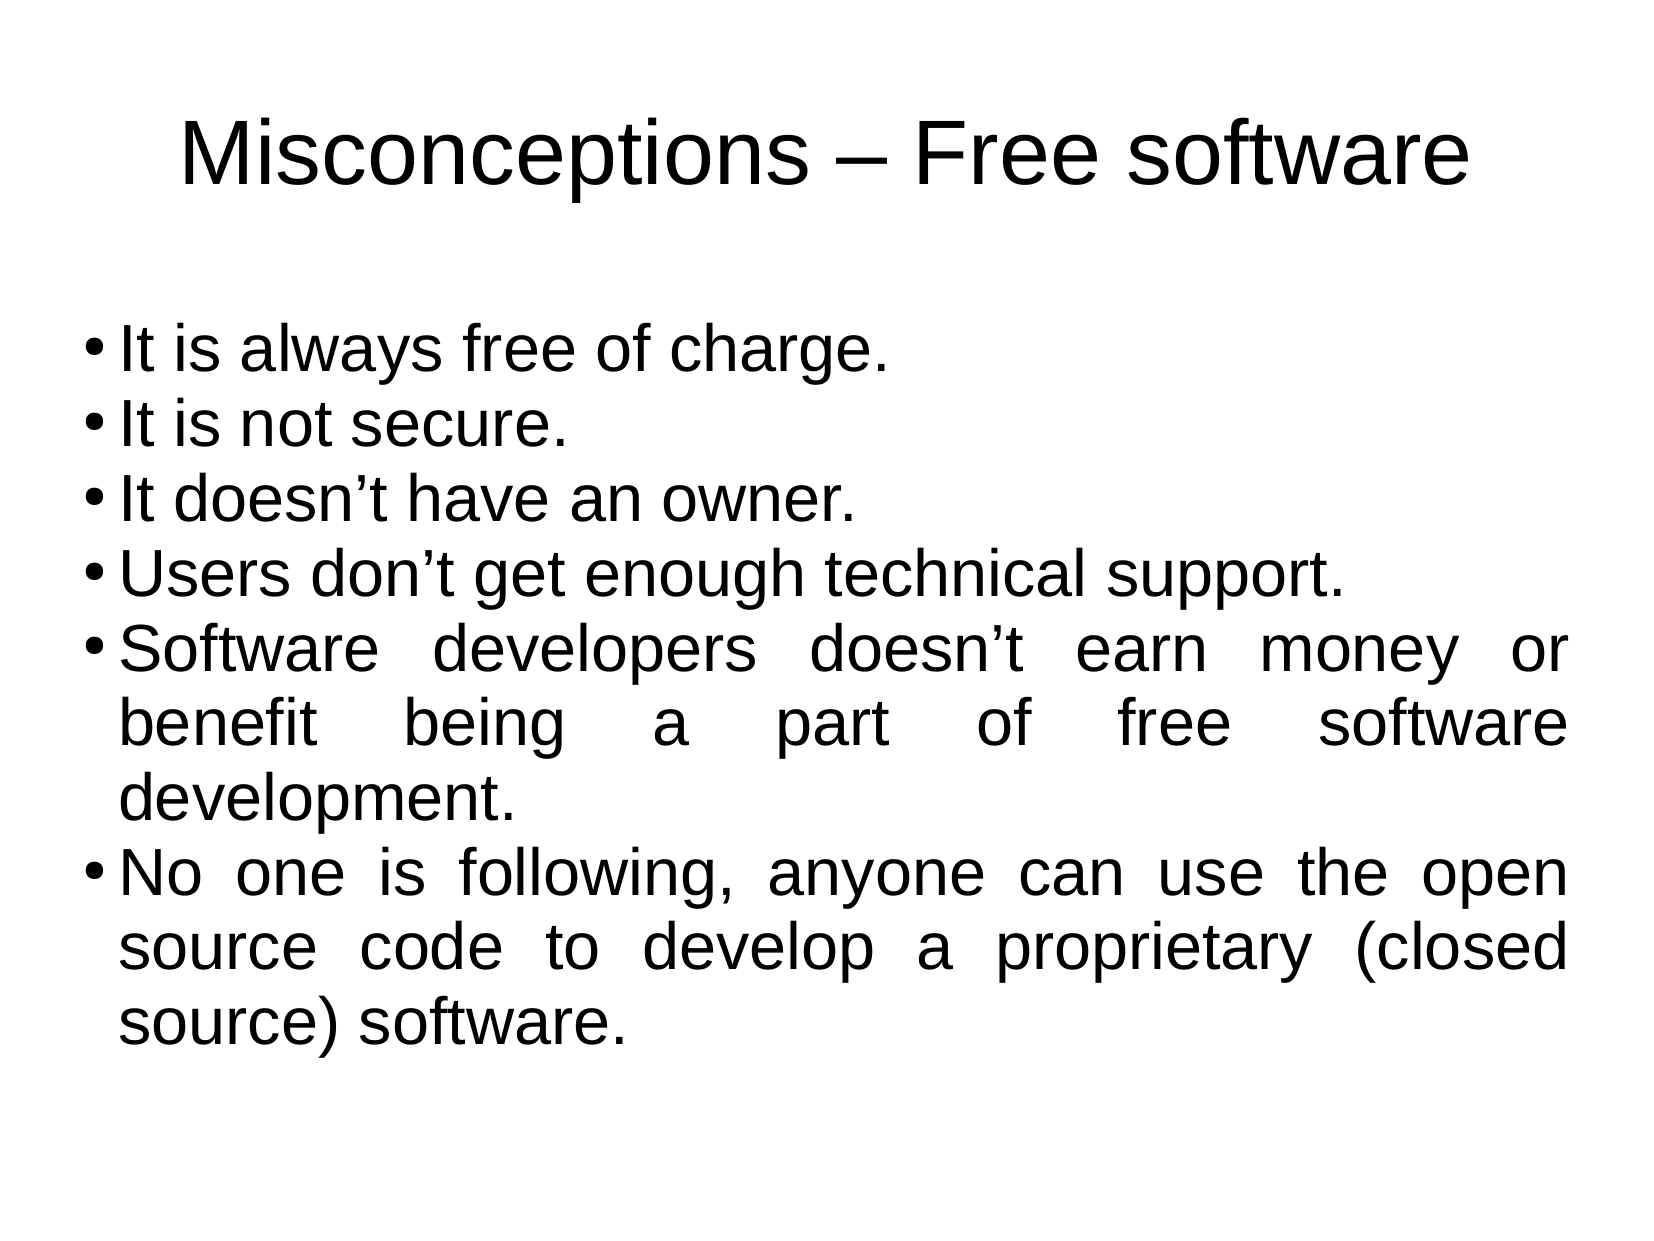

# Misconceptions – Free software
It is always free of charge.
It is not secure.
It doesn’t have an owner.
Users don’t get enough technical support.
Software developers doesn’t earn money or benefit being a part of free software development.
No one is following, anyone can use the open source code to develop a proprietary (closed source) software.